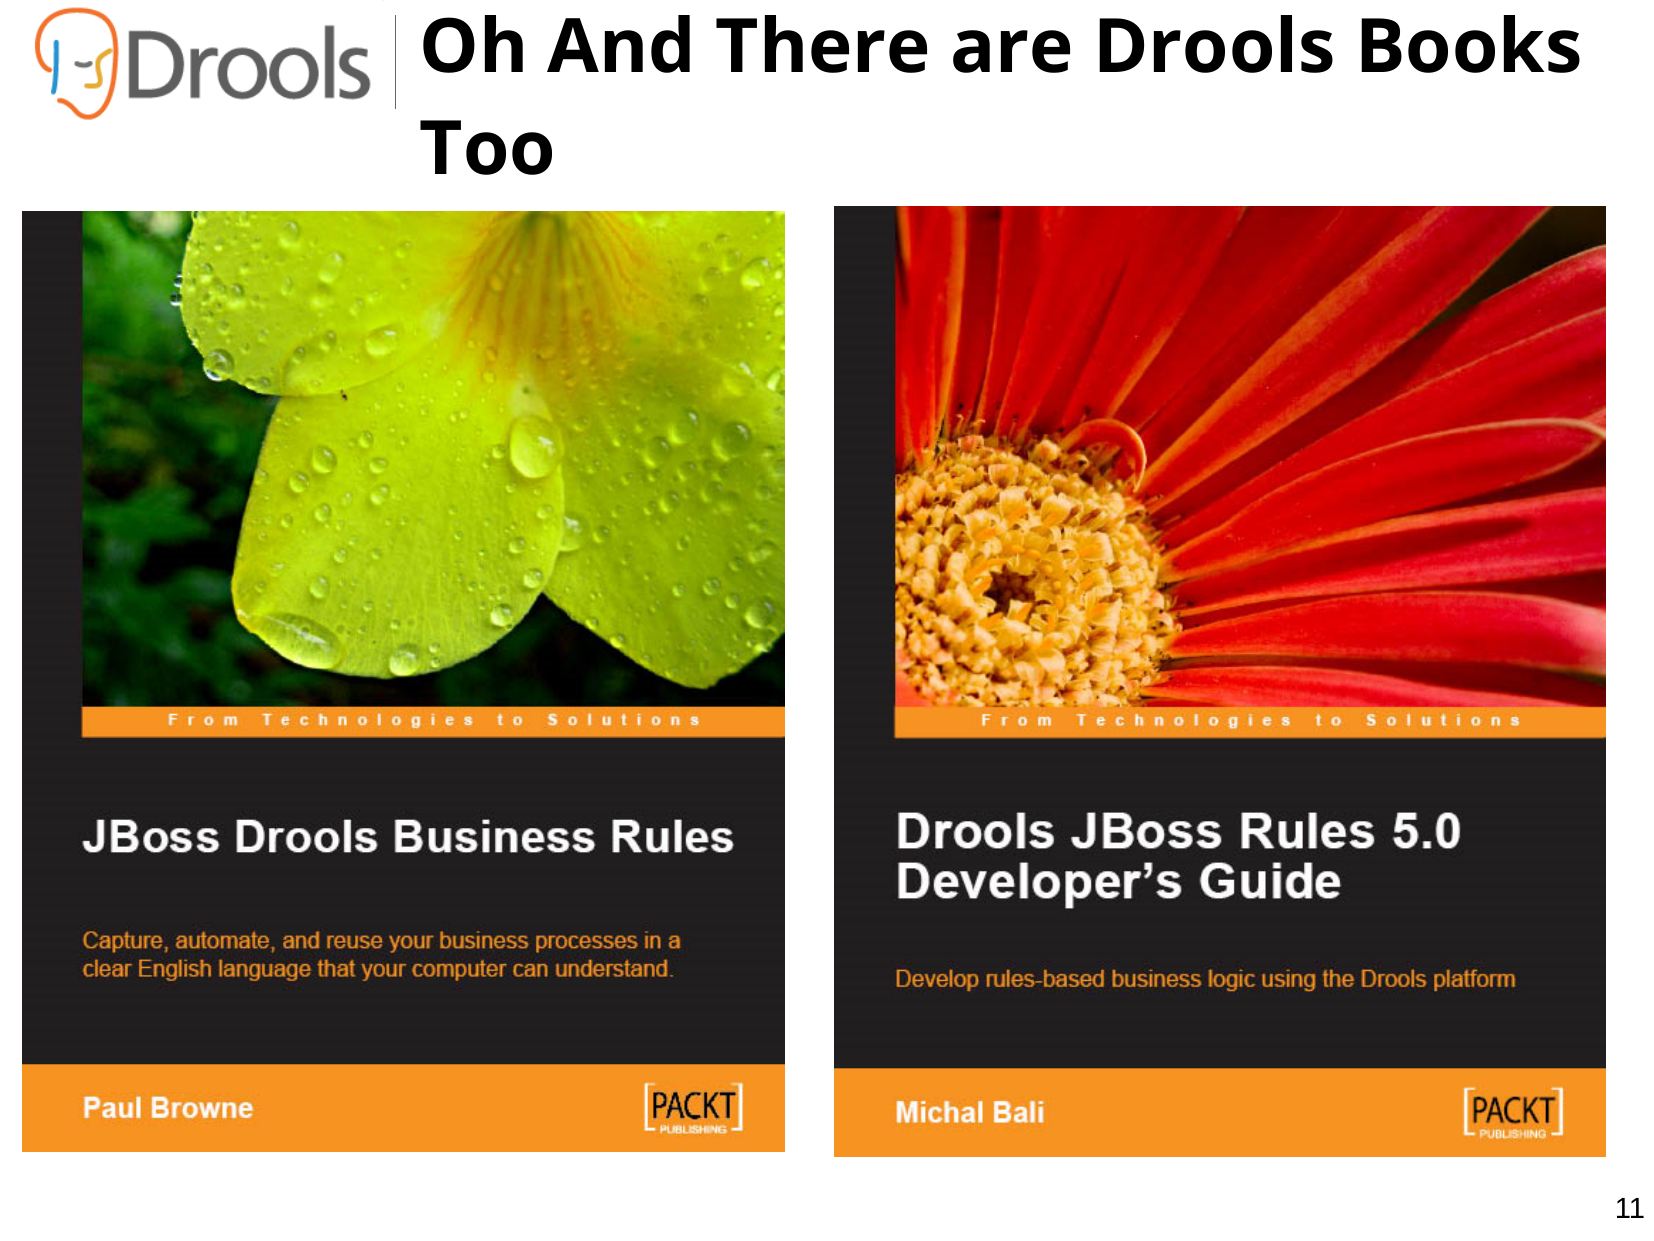

# Oh And There are Drools Books Too